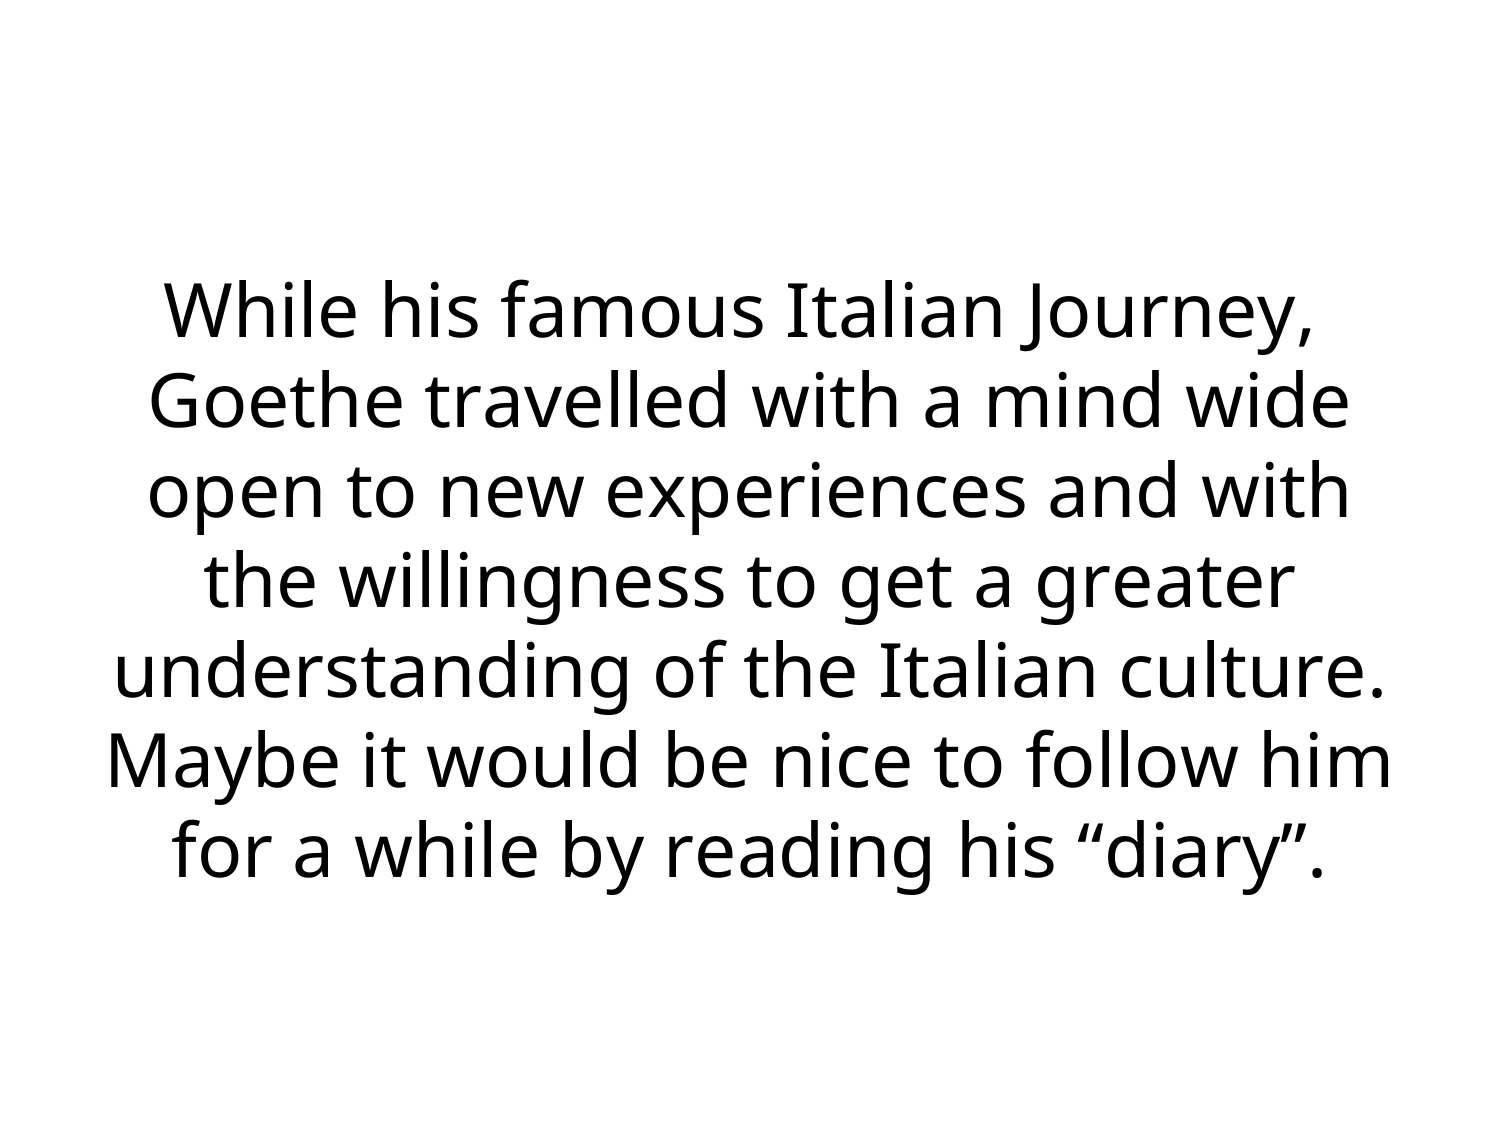

# While his famous Italian Journey, Goethe travelled with a mind wide open to new experiences and with the willingness to get a greater understanding of the Italian culture. Maybe it would be nice to follow him for a while by reading his “diary”.